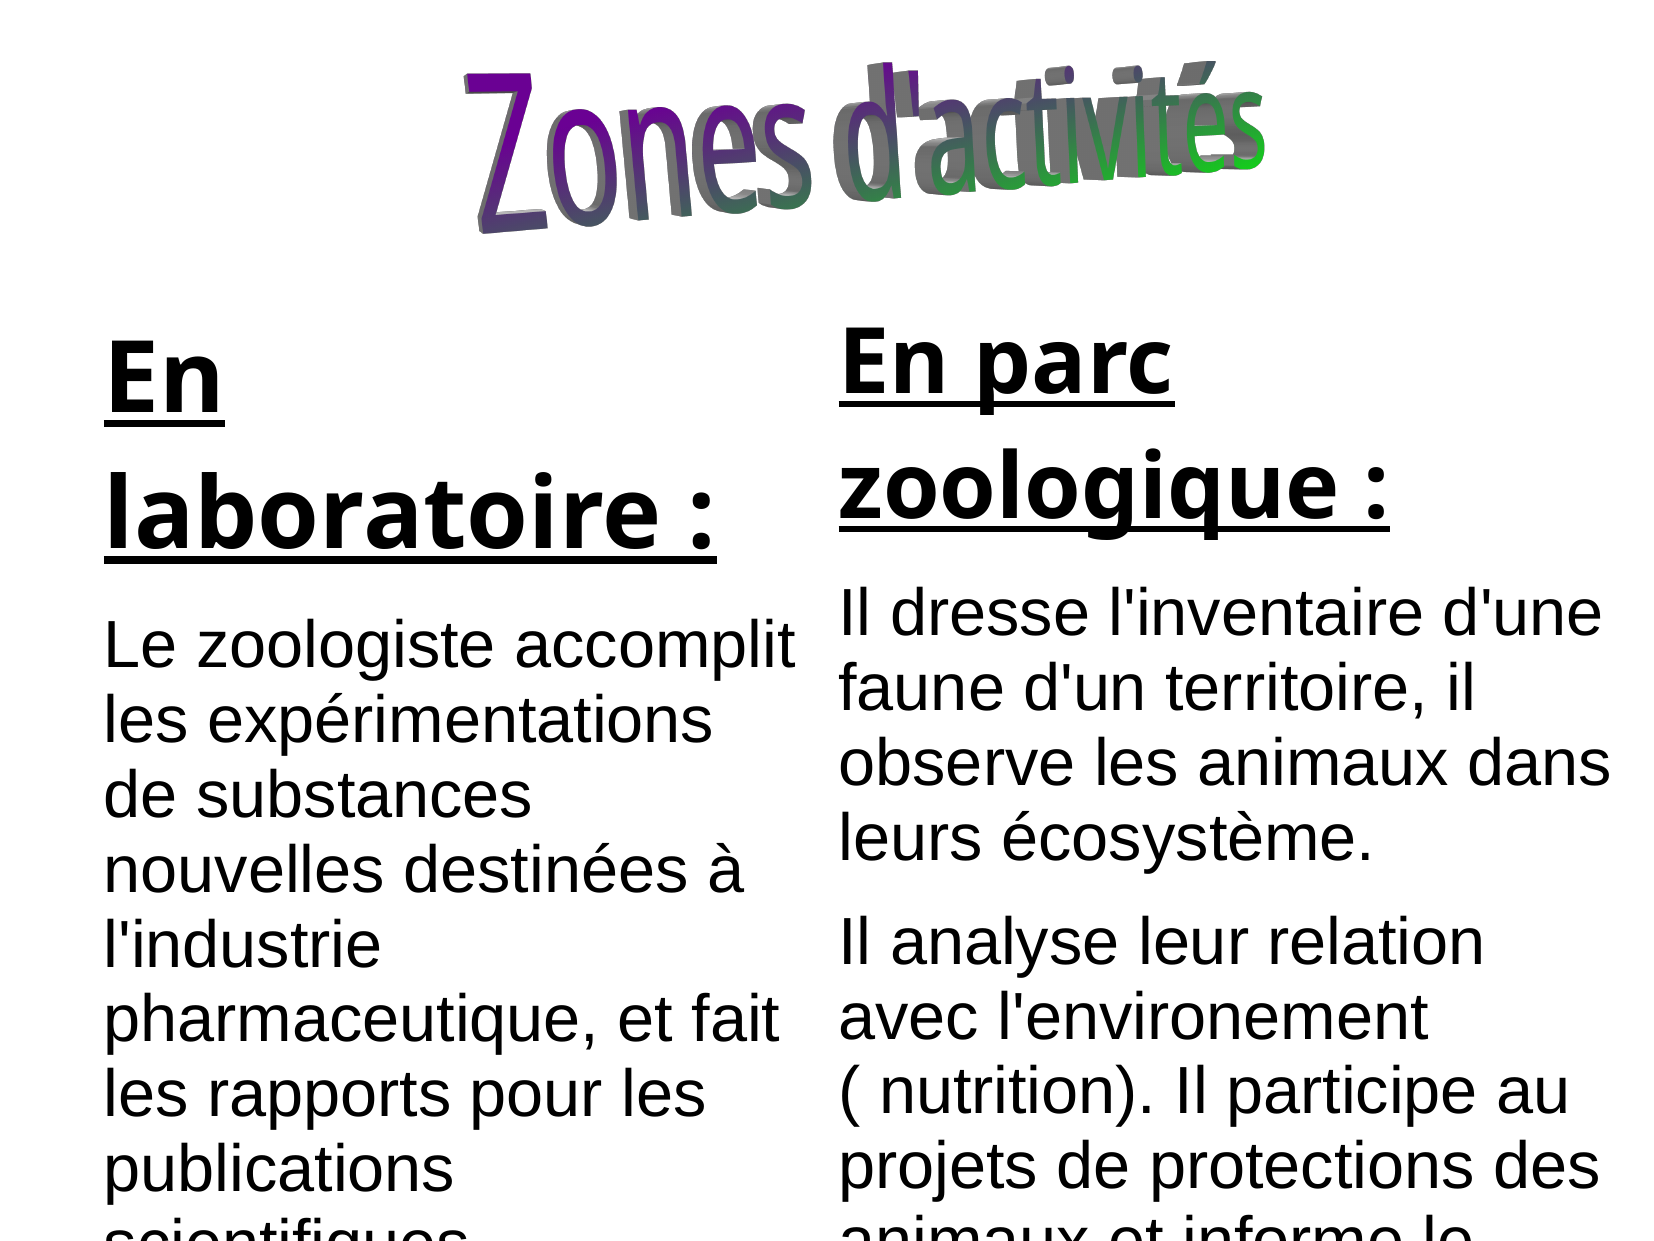

Zones d'activités
En parc zoologique :
Il dresse l'inventaire d'une faune d'un territoire, il observe les animaux dans leurs écosystème.
Il analyse leur relation avec l'environement ( nutrition). Il participe au projets de protections des animaux et informe le public.
# En laboratoire :
Le zoologiste accomplit les expérimentations de substances nouvelles destinées à l'industrie pharmaceutique, et fait les rapports pour les publications scientifiques